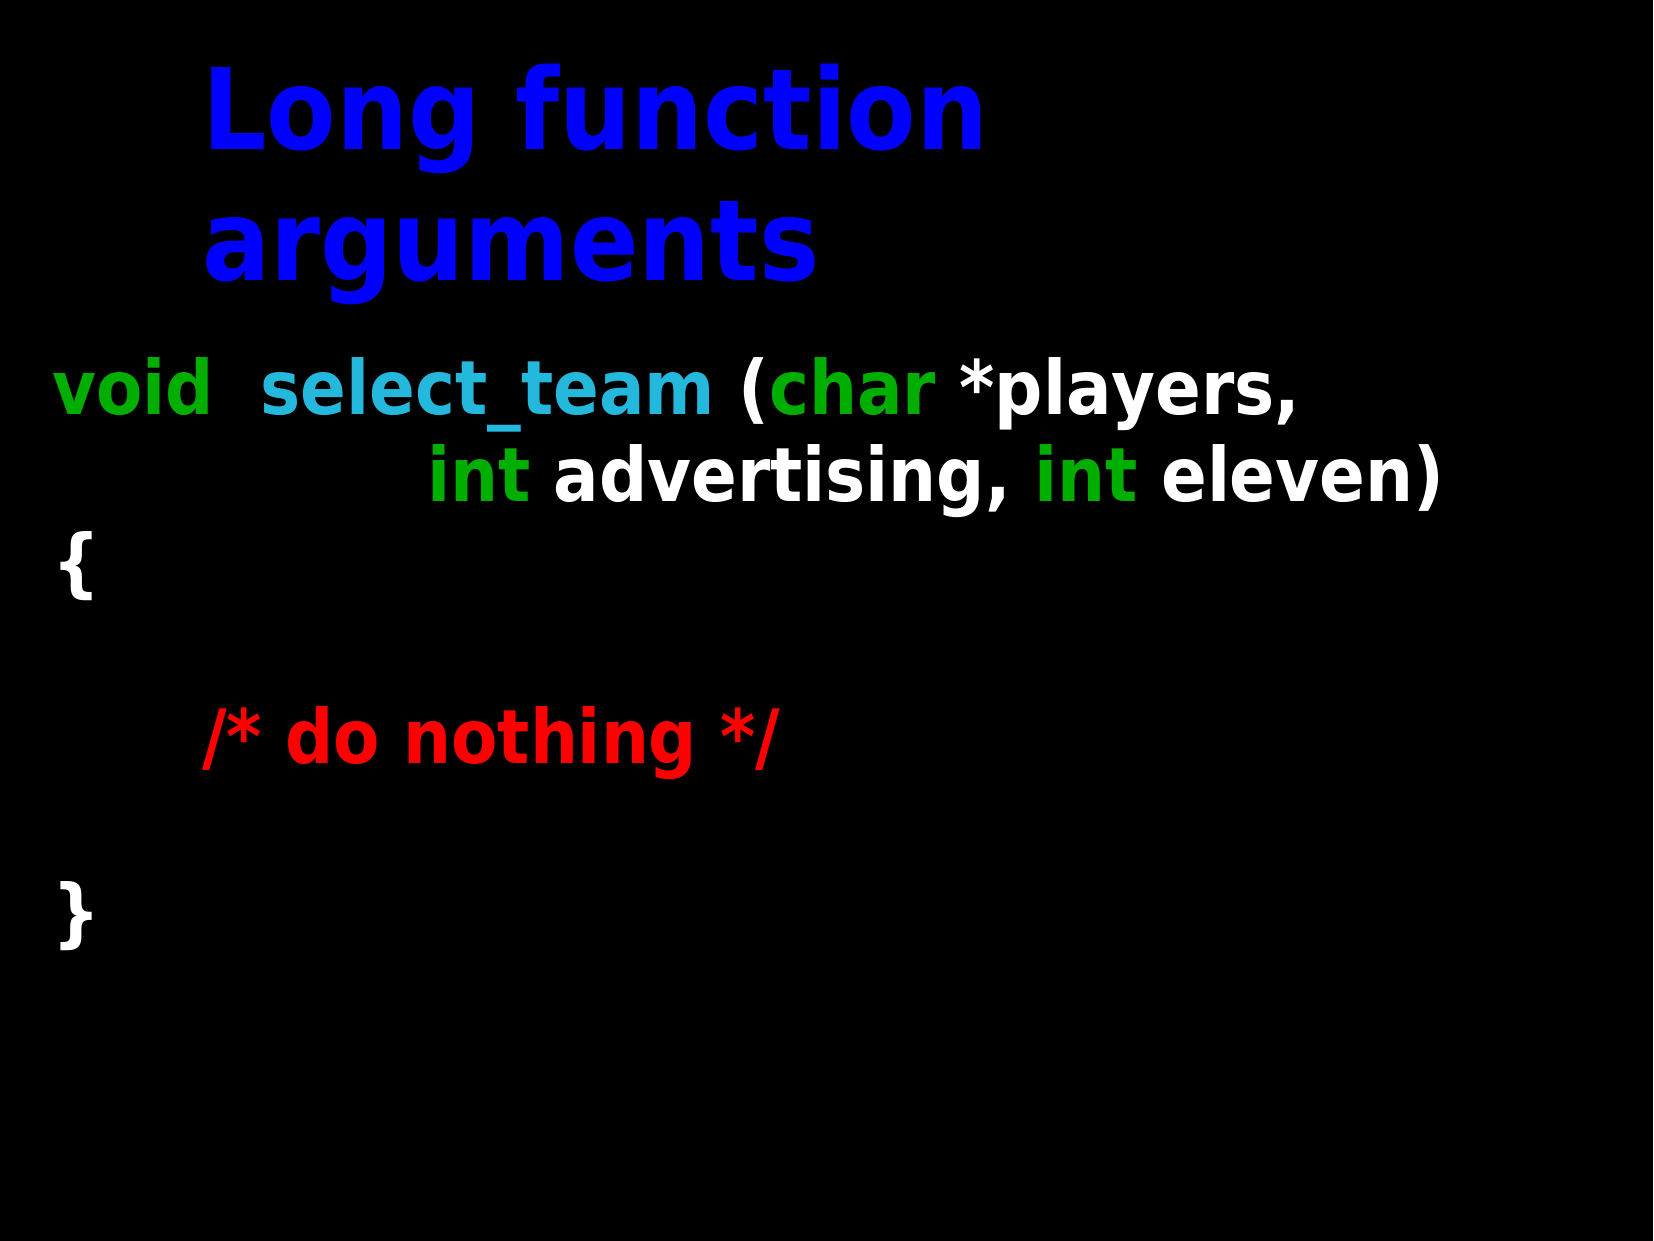

Long function arguments
void select_team (char *players,
					int advertising, int eleven)
{
		/* do nothing */
}